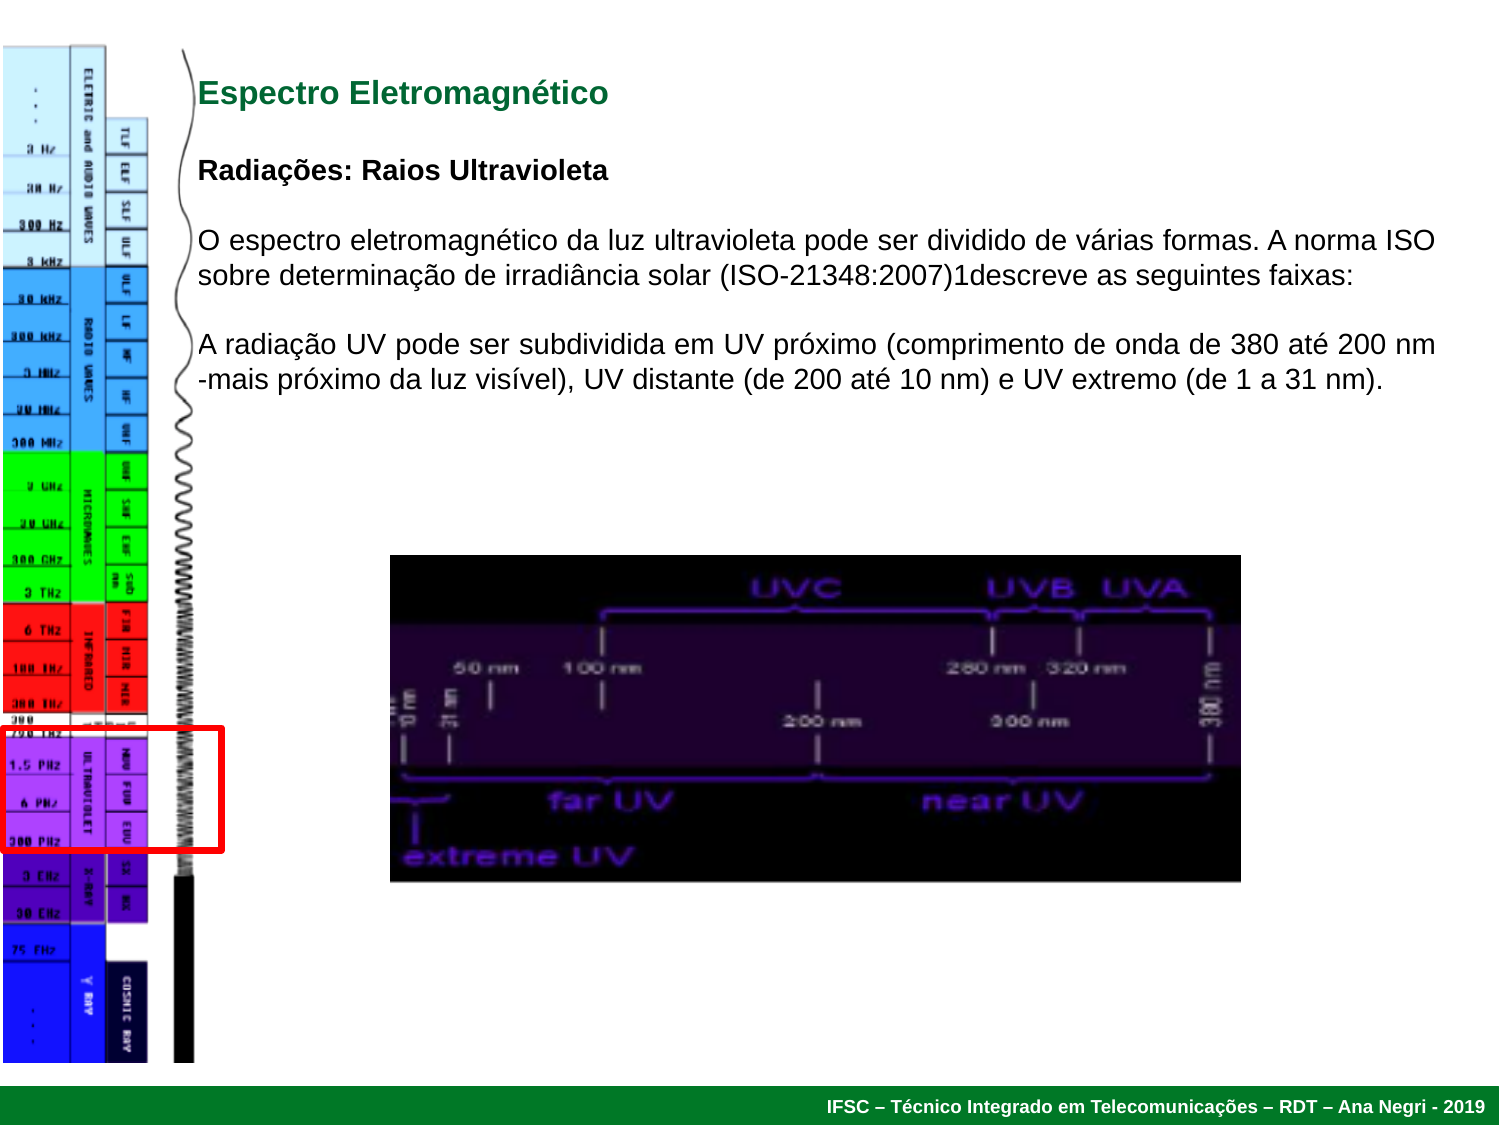

Espectro Eletromagnético
Radiações: Raios Ultravioleta
O espectro eletromagnético da luz ultravioleta pode ser dividido de várias formas. A norma ISO sobre determinação de irradiância solar (ISO-21348:2007)1descreve as seguintes faixas:
A radiação UV pode ser subdividida em UV próximo (comprimento de onda de 380 até 200 nm -mais próximo da luz visível), UV distante (de 200 até 10 nm) e UV extremo (de 1 a 31 nm).
ção
IFSC – Técnico Integrado em Telecomunicações – RDT – Ana Negri - 2019